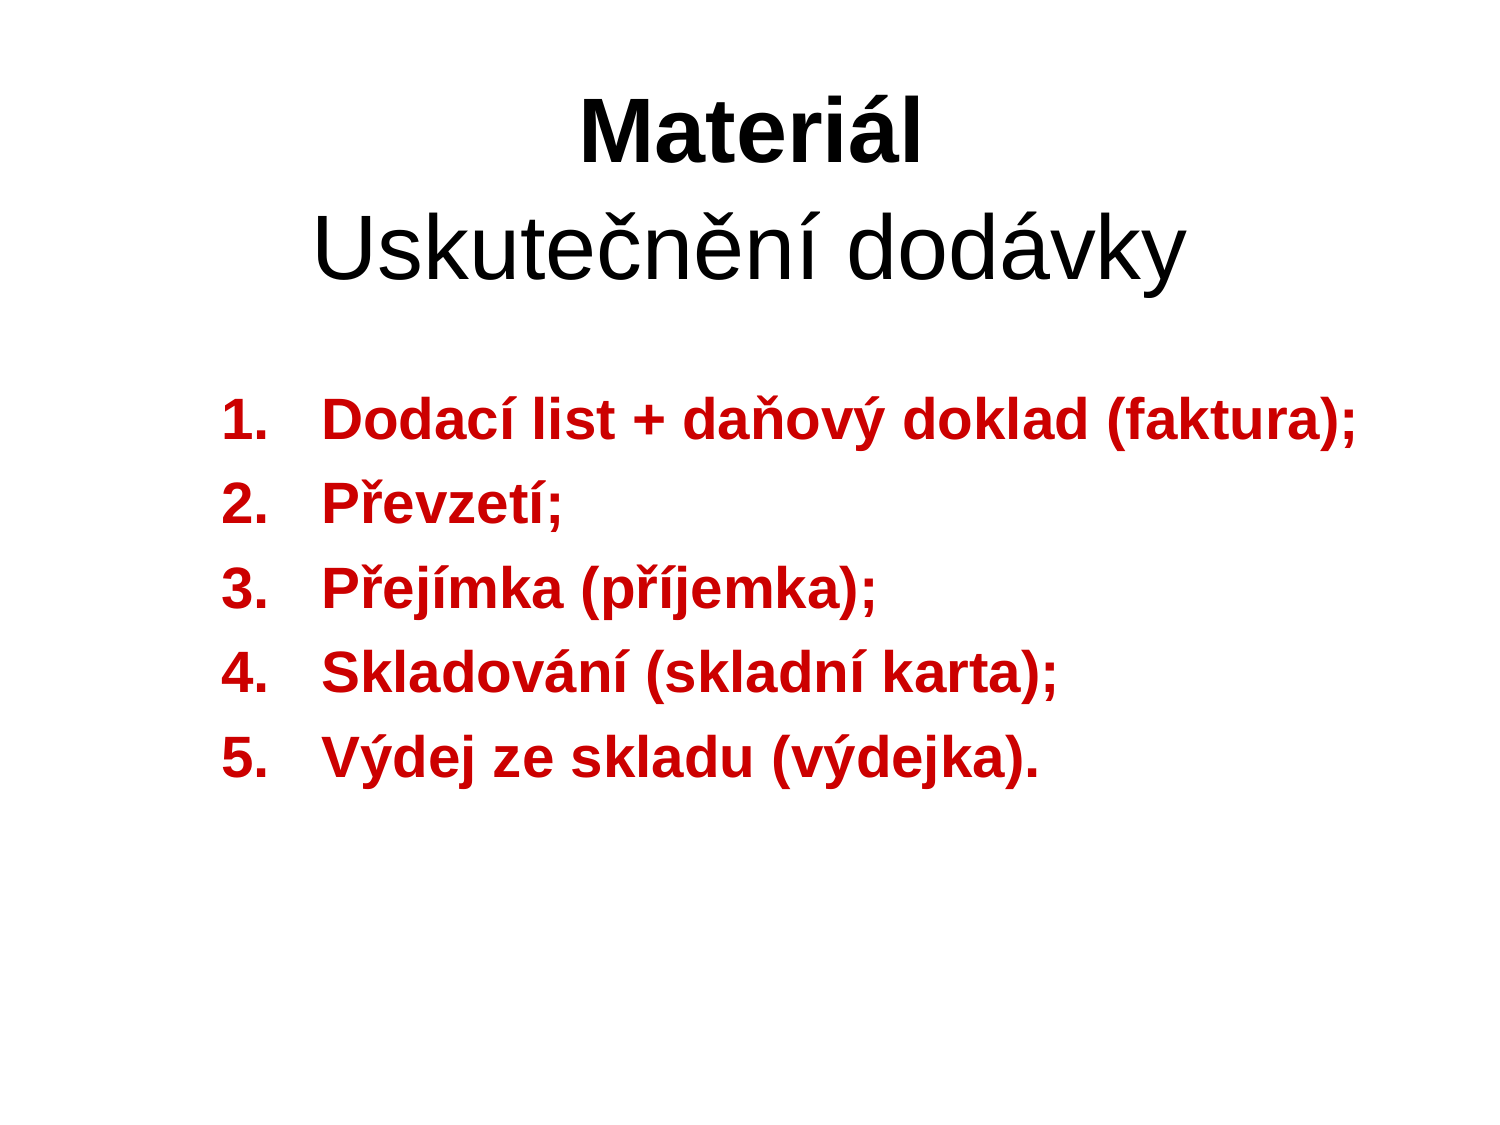

Materiál
# Uskutečnění dodávky
Dodací list + daňový doklad (faktura);
Převzetí;
Přejímka (příjemka);
Skladování (skladní karta);
Výdej ze skladu (výdejka).